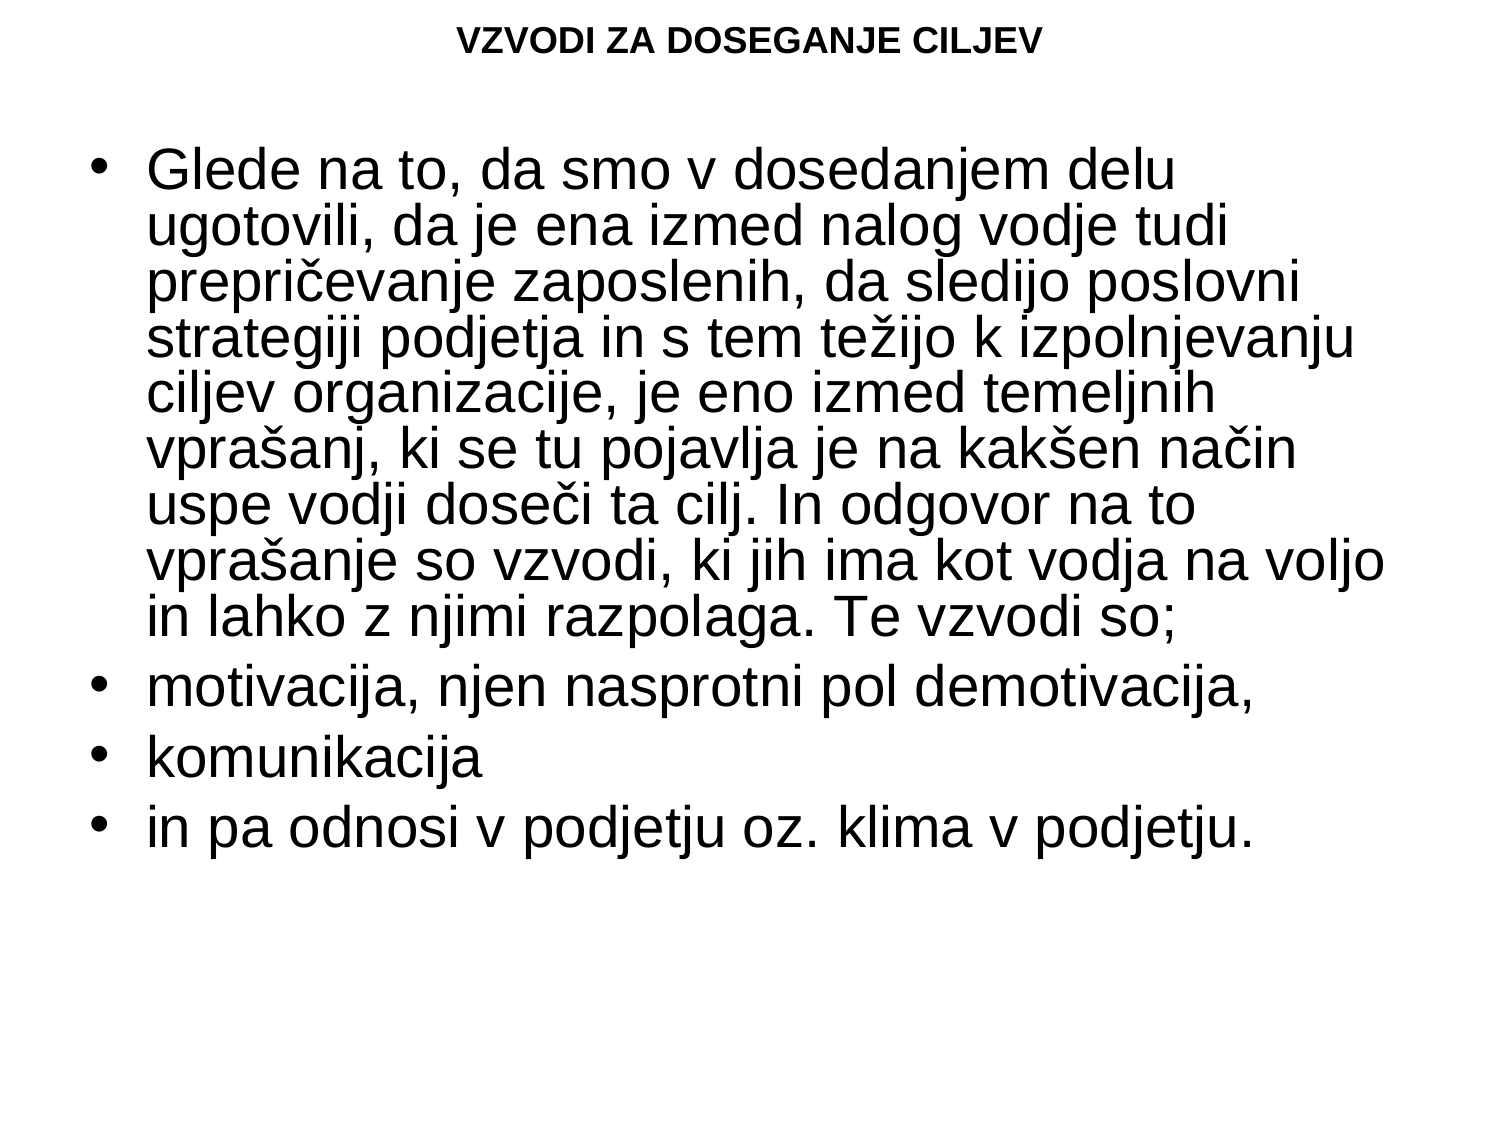

# VZVODI ZA DOSEGANJE CILJEV
Glede na to, da smo v dosedanjem delu ugotovili, da je ena izmed nalog vodje tudi prepričevanje zaposlenih, da sledijo poslovni strategiji podjetja in s tem težijo k izpolnjevanju ciljev organizacije, je eno izmed temeljnih vprašanj, ki se tu pojavlja je na kakšen način uspe vodji doseči ta cilj. In odgovor na to vprašanje so vzvodi, ki jih ima kot vodja na voljo in lahko z njimi razpolaga. Te vzvodi so;
motivacija, njen nasprotni pol demotivacija,
komunikacija
in pa odnosi v podjetju oz. klima v podjetju.